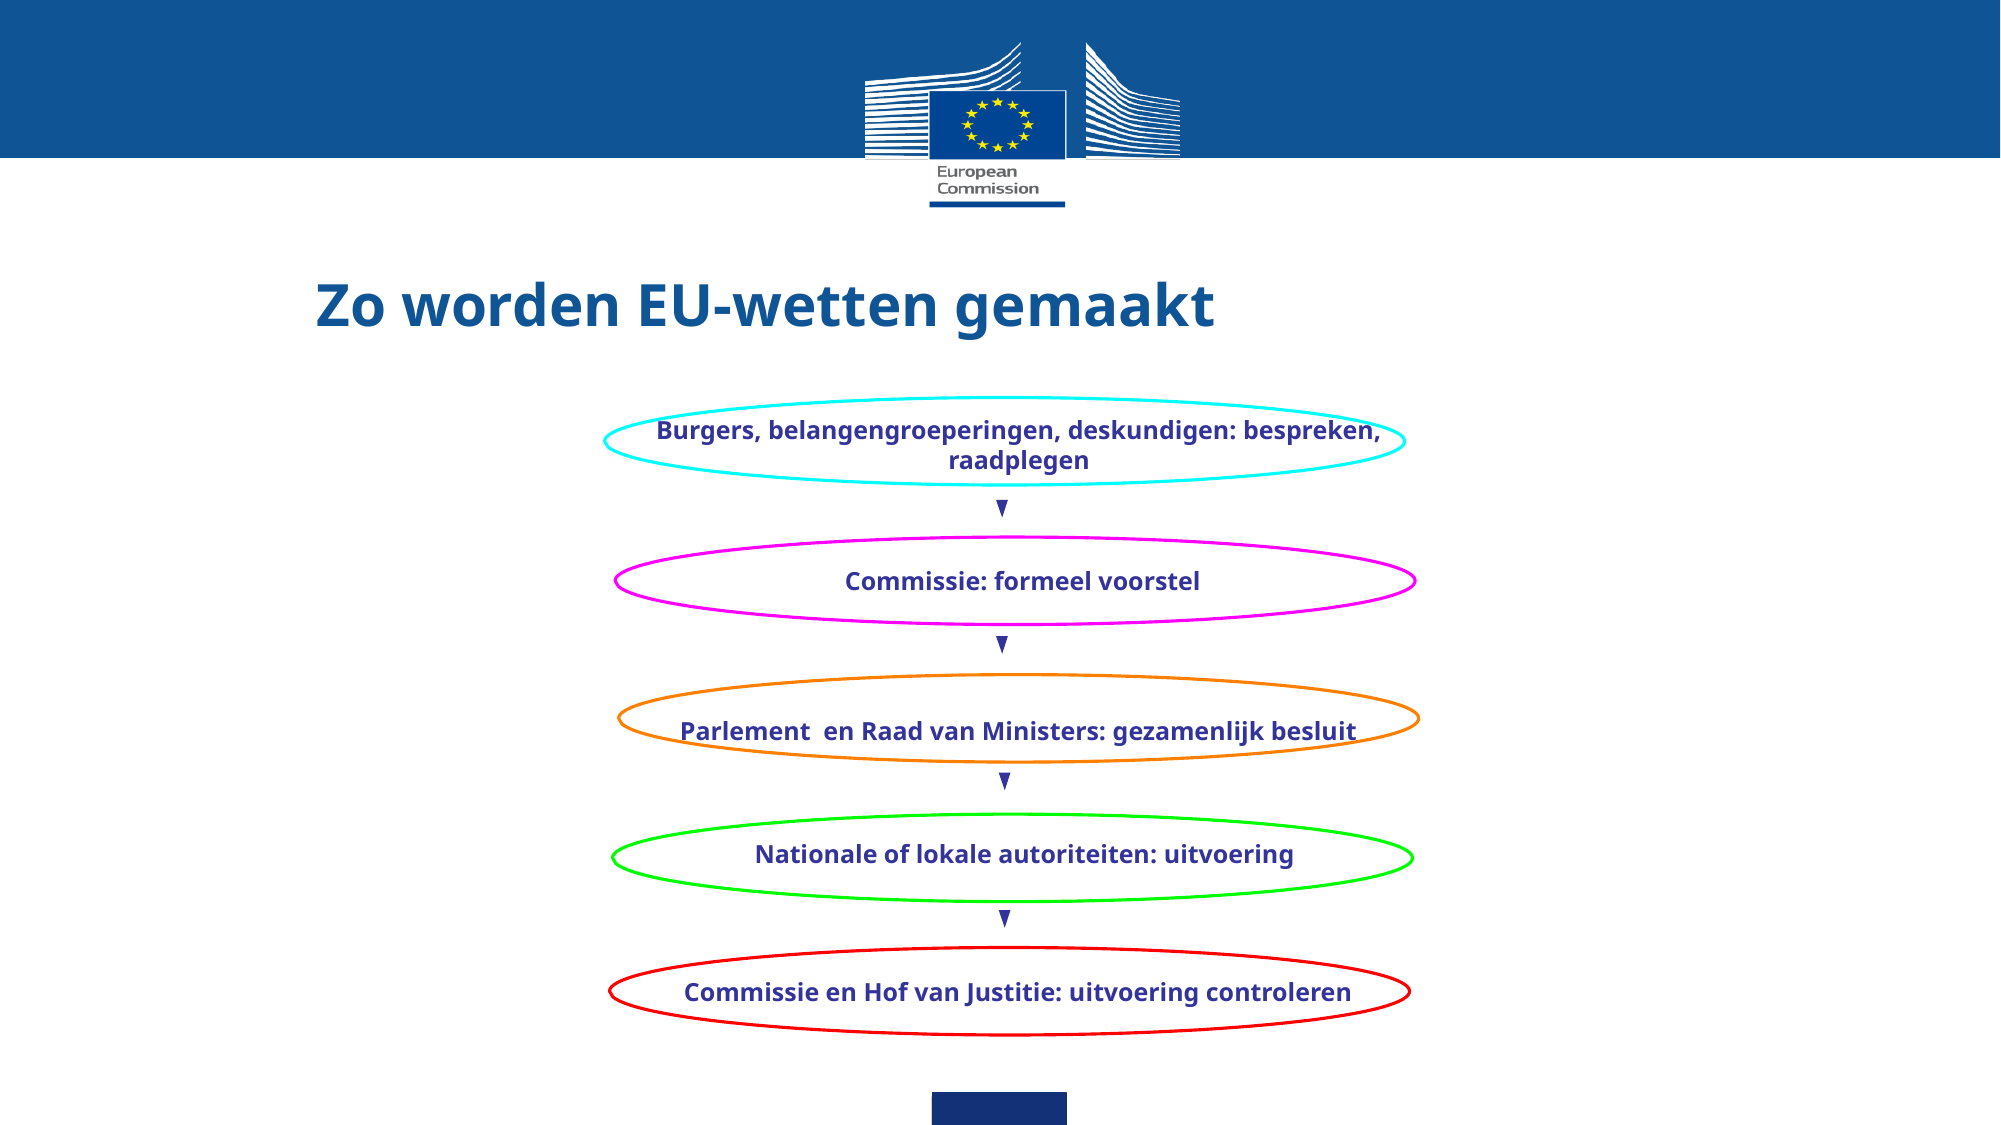

Zo worden EU-wetten gemaakt
Burgers, belangengroeperingen, deskundigen: bespreken, raadplegen
Commissie: formeel voorstel
Parlement en Raad van Ministers: gezamenlijk besluit
Nationale of lokale autoriteiten: uitvoering
Commissie en Hof van Justitie: uitvoering controleren